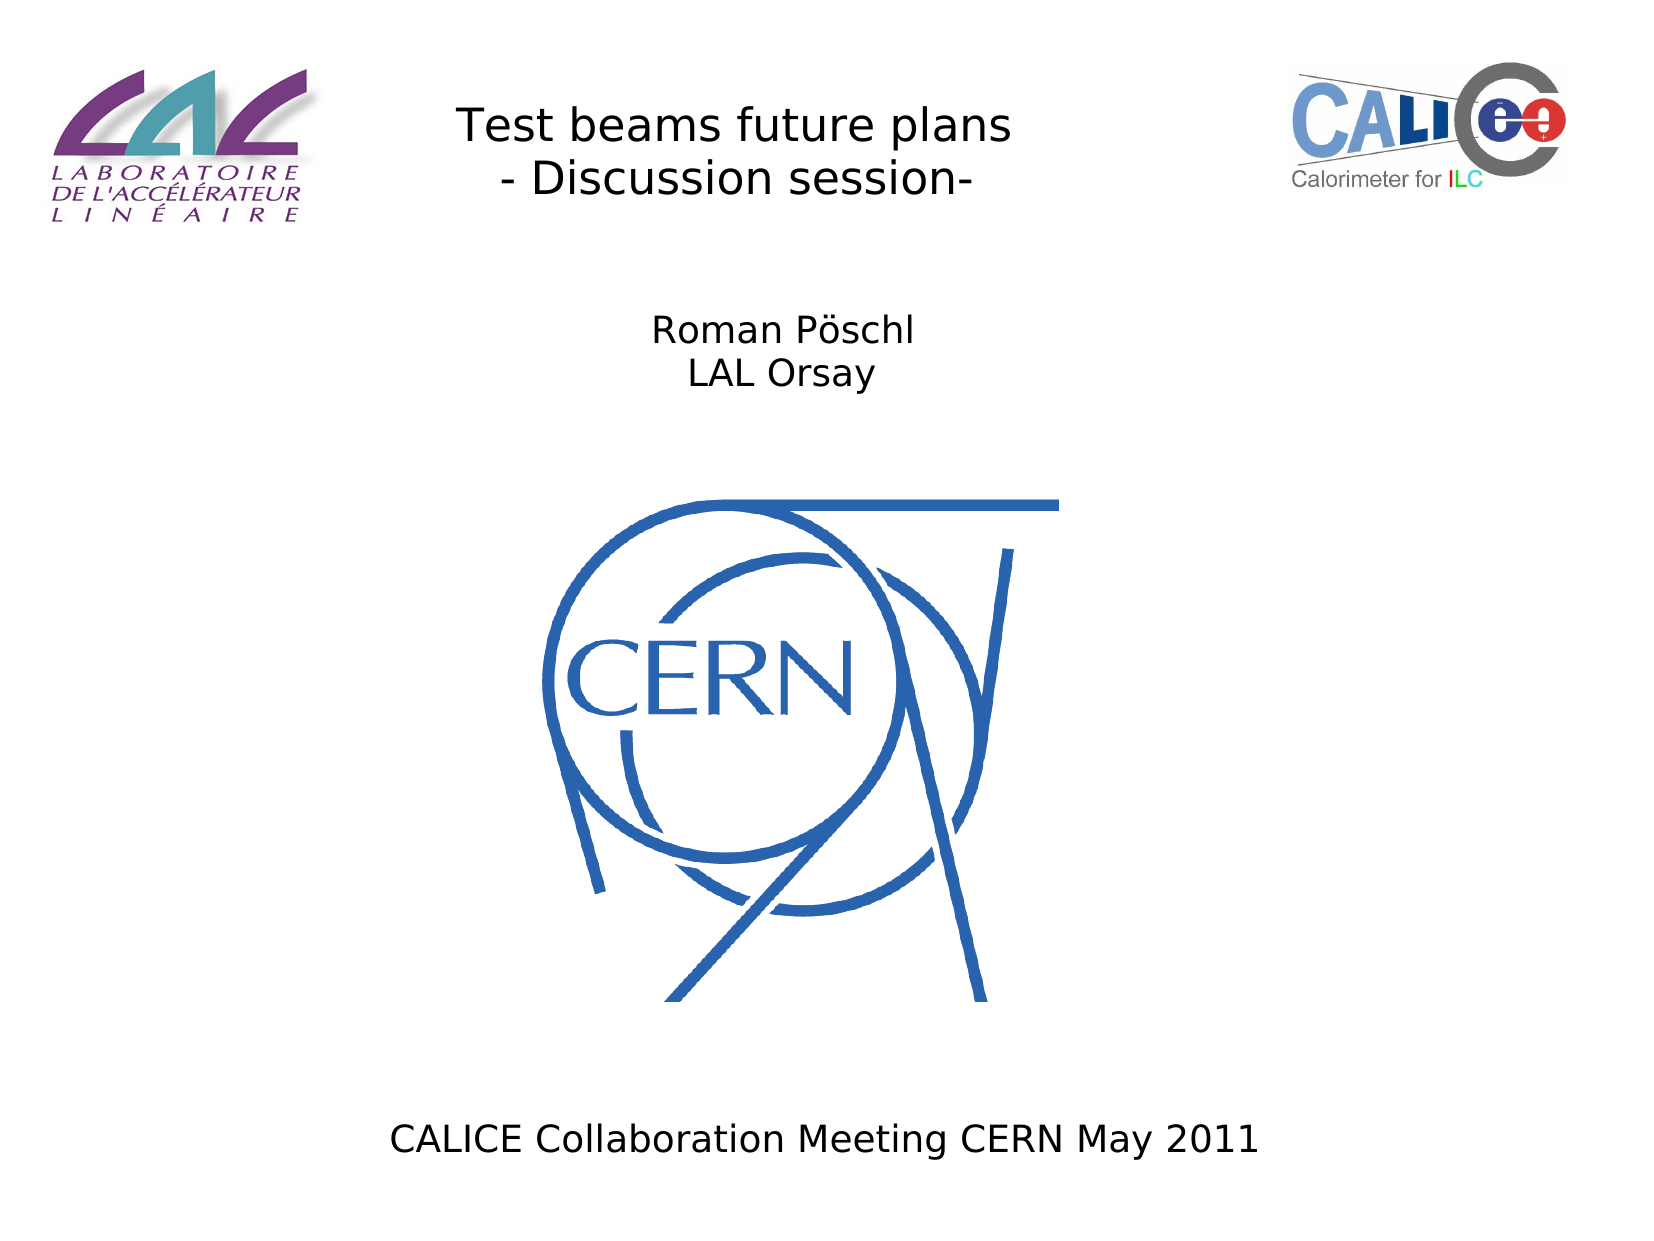

Test beams future plans
 - Discussion session-
 Roman Pöschl
 LAL Orsay
CALICE Collaboration Meeting CERN May 2011